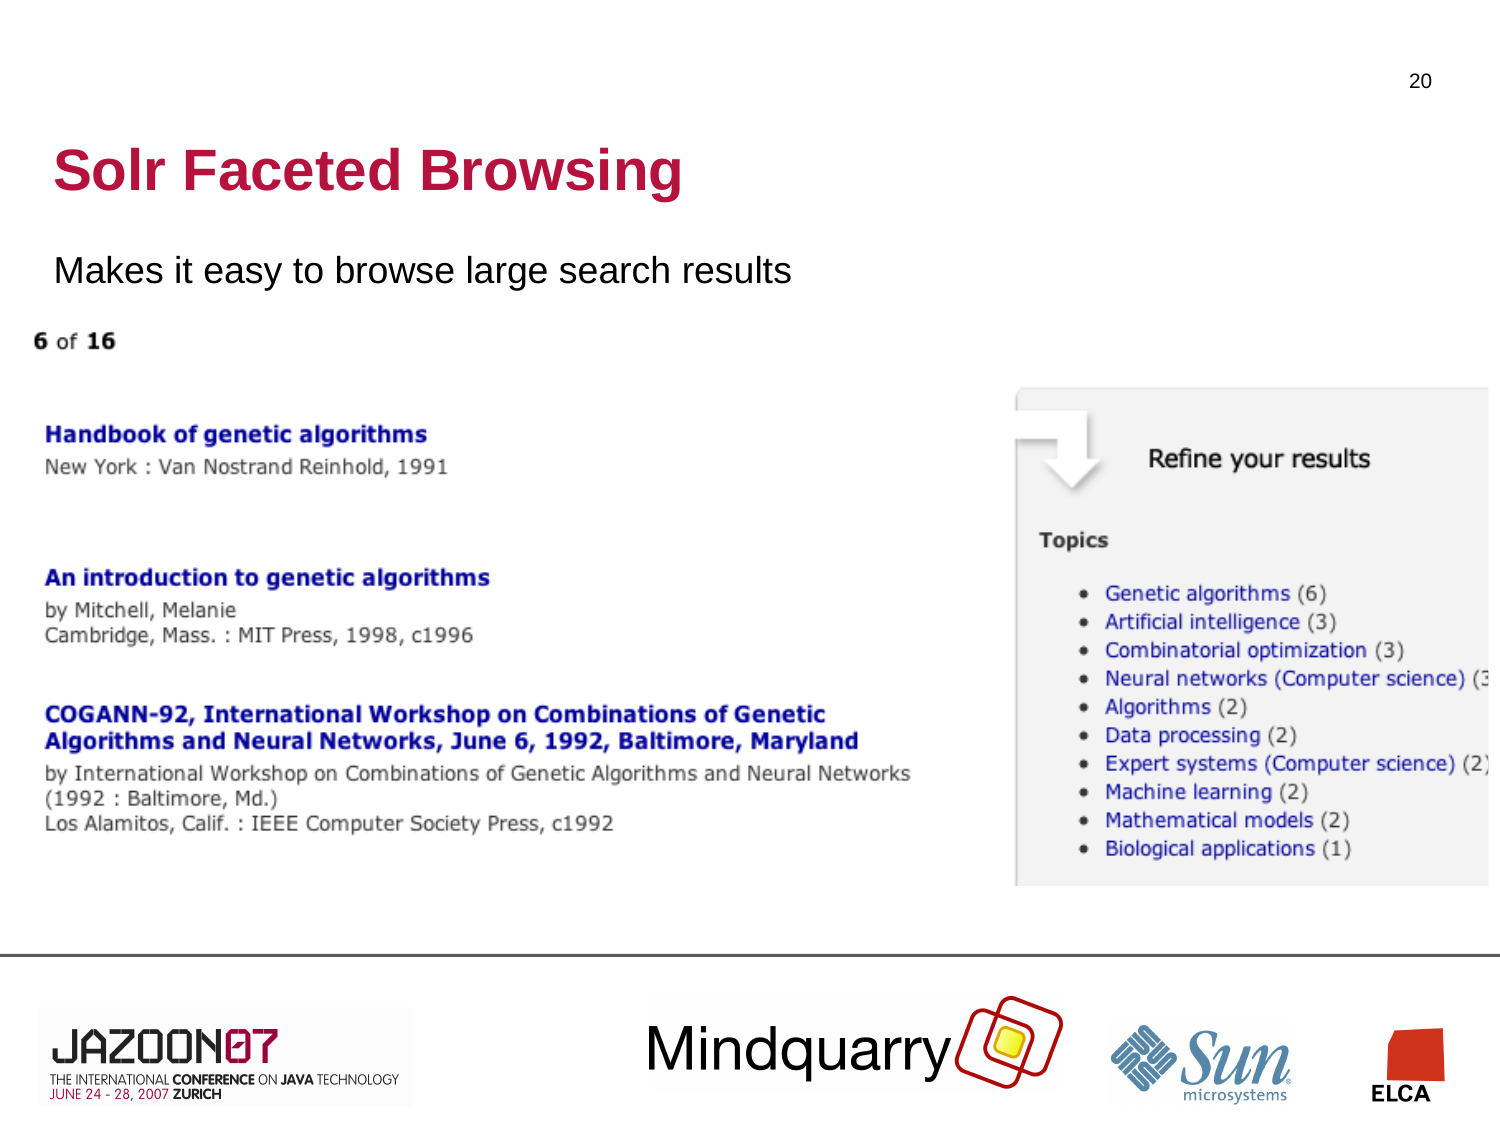

20
# Solr Faceted Browsing
Makes it easy to browse large search results